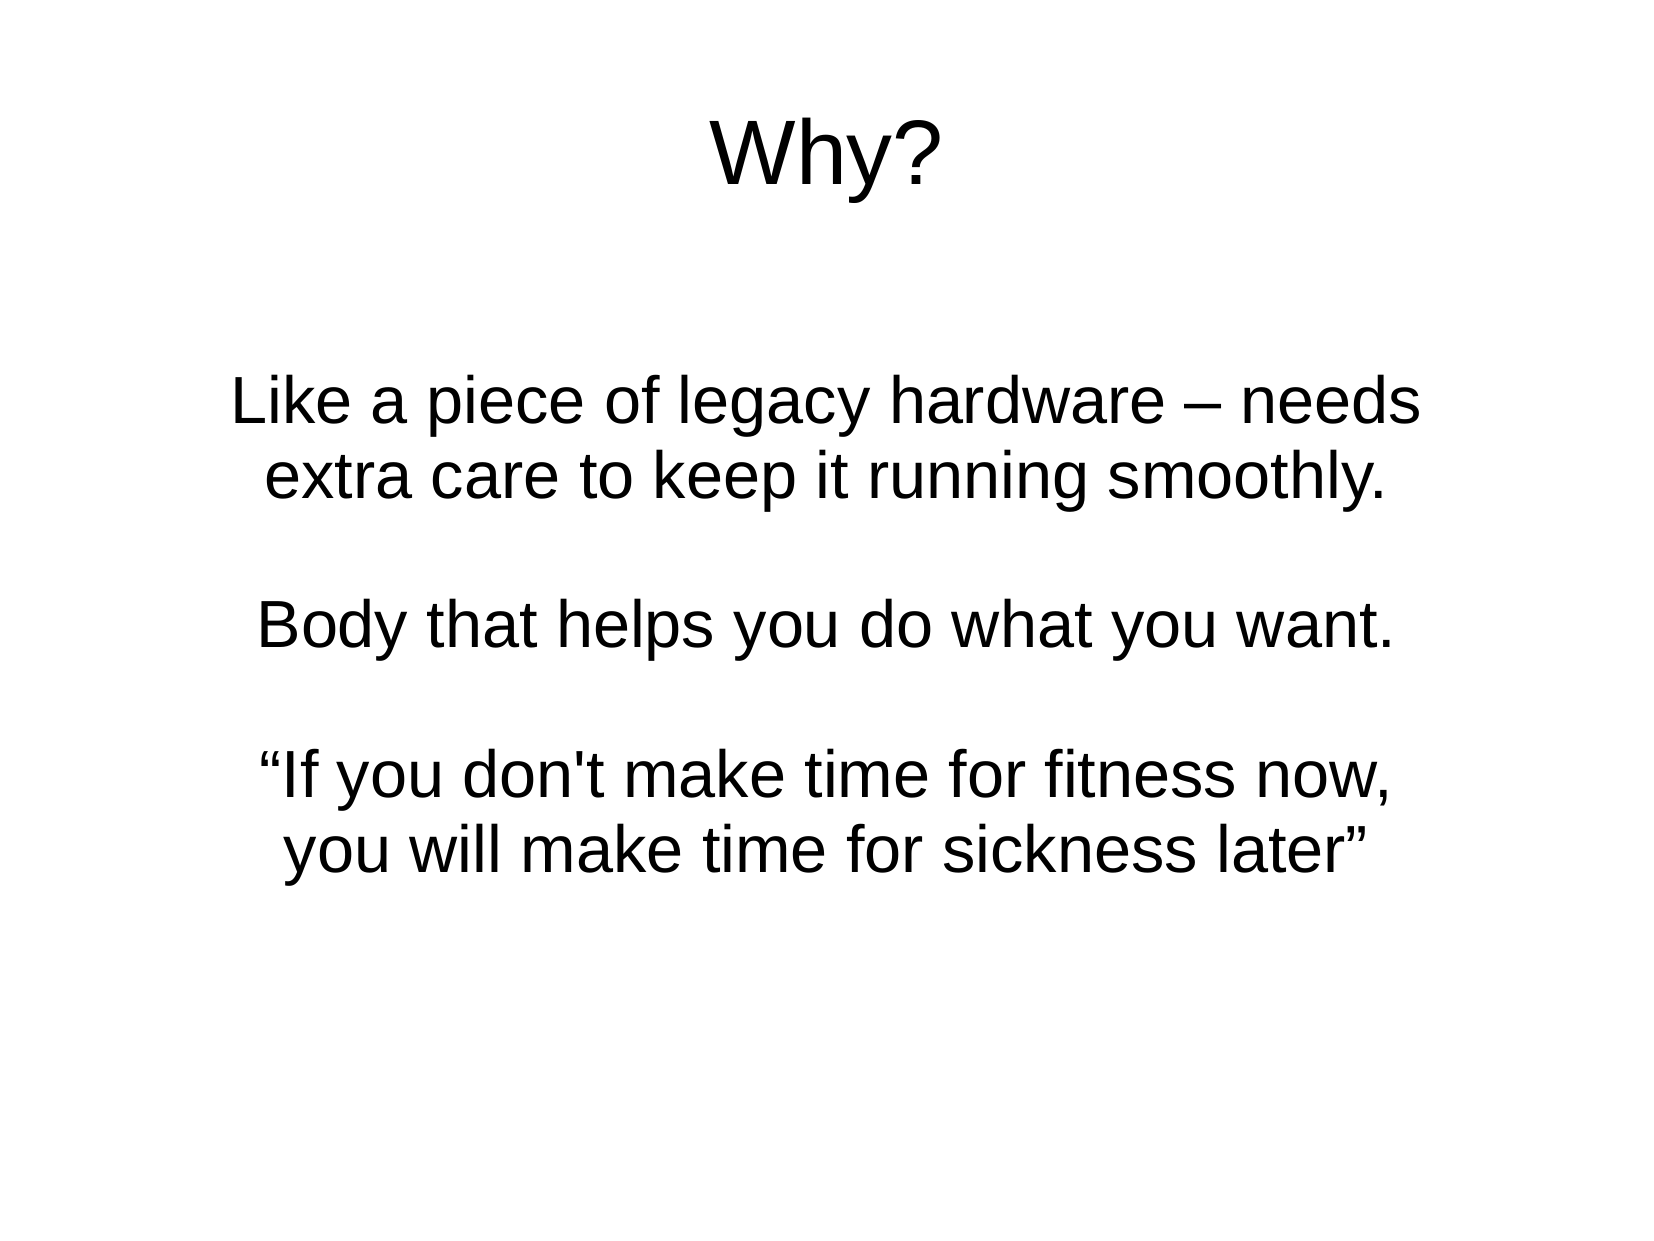

# Why?
Like a piece of legacy hardware – needs
extra care to keep it running smoothly.
Body that helps you do what you want.
“If you don't make time for fitness now,
you will make time for sickness later”